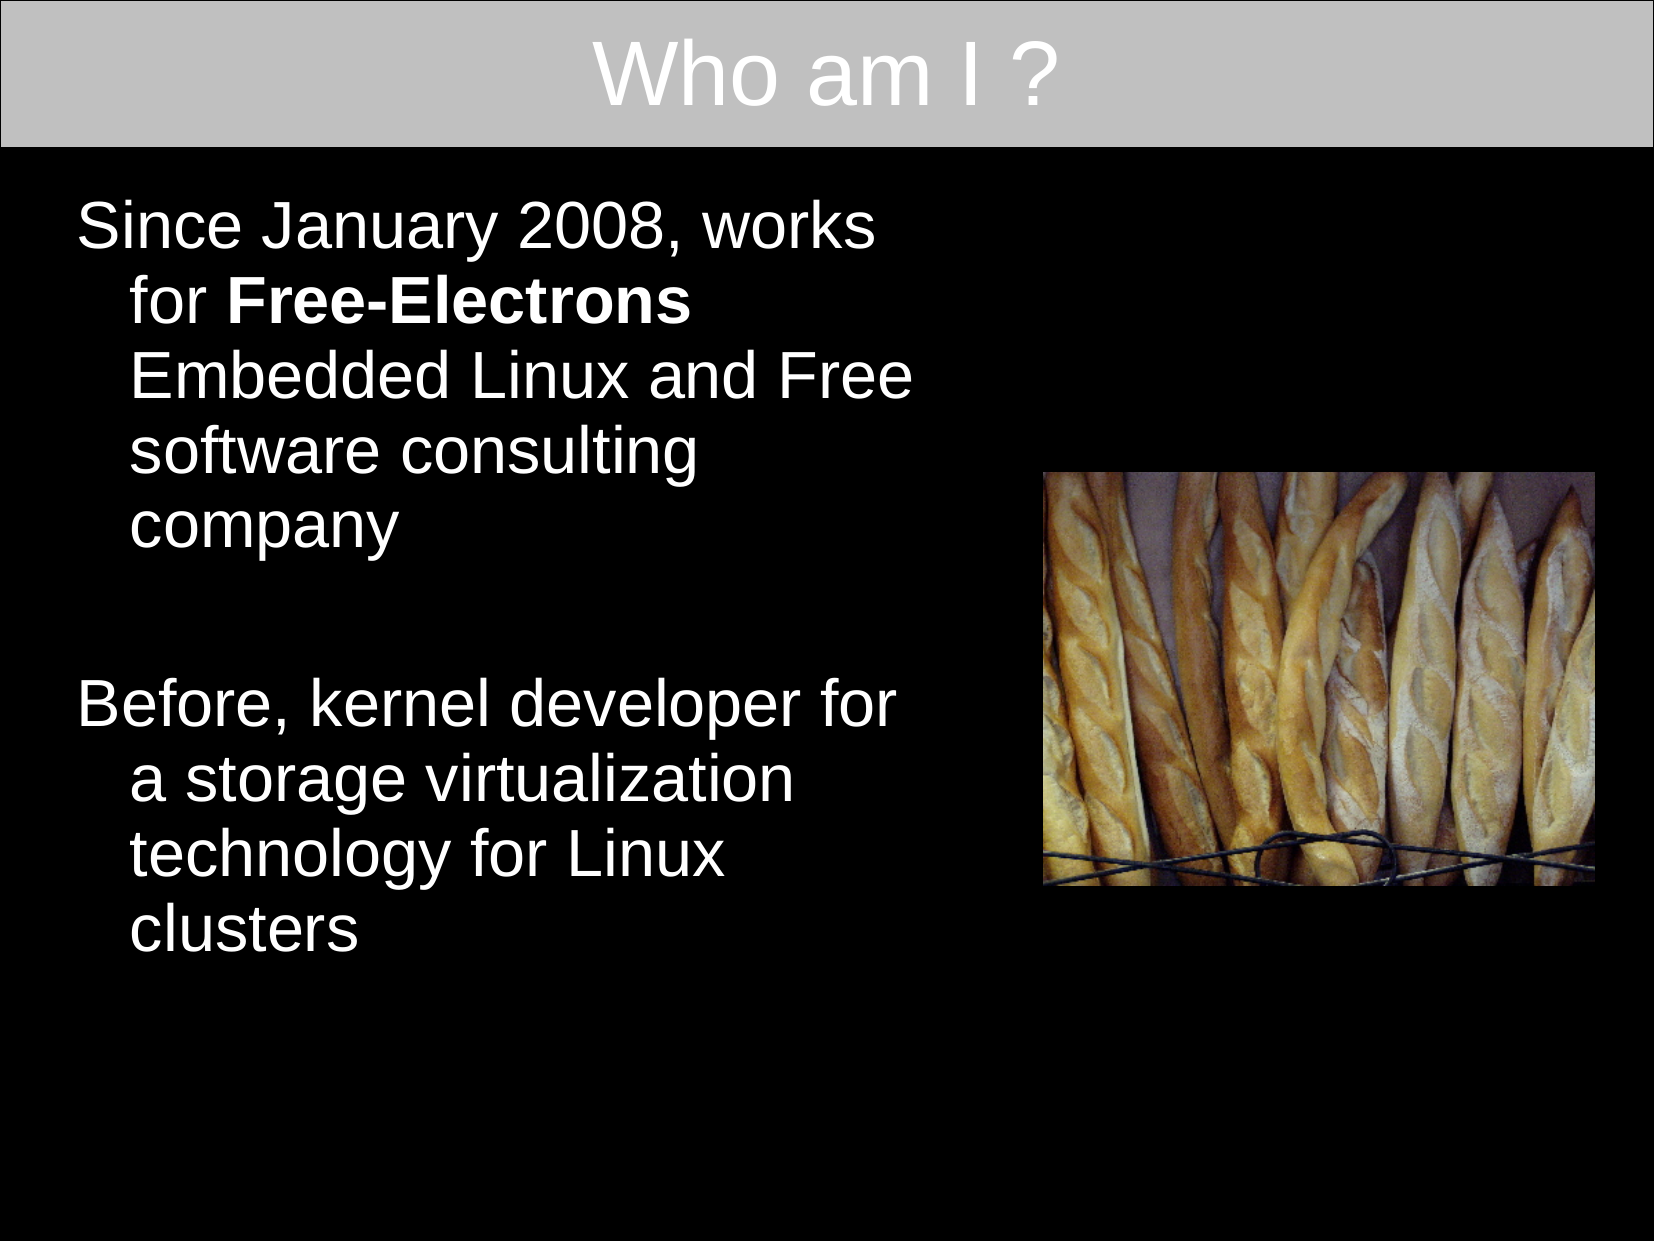

# Who am I ?
Since January 2008, works for Free-Electrons
Embedded Linux and Free software consulting company
Before, kernel developer for a storage virtualization technology for Linux clusters